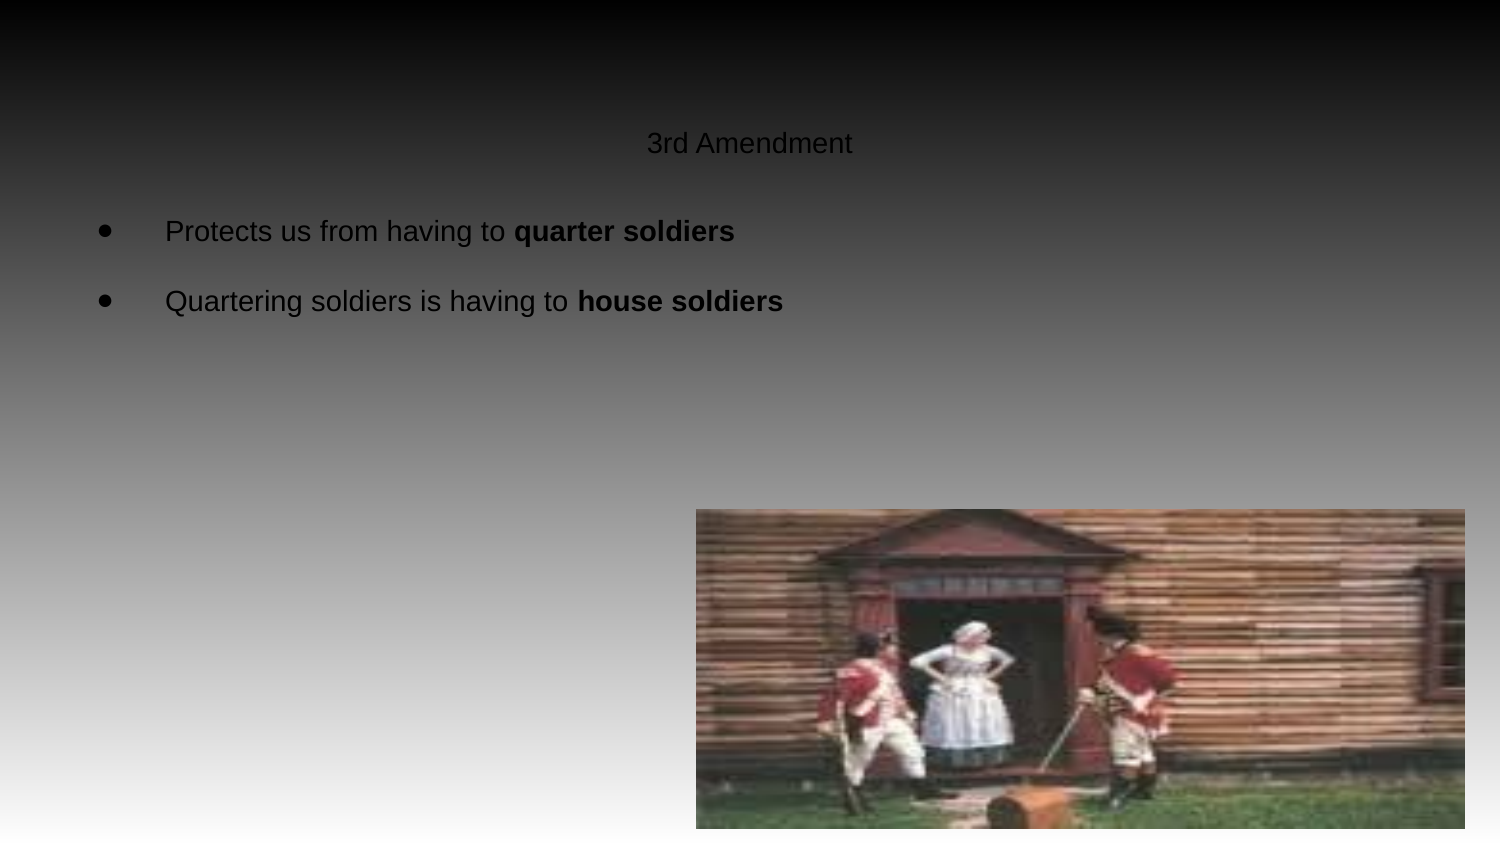

# 3rd Amendment
Protects us from having to quarter soldiers
Quartering soldiers is having to house soldiers